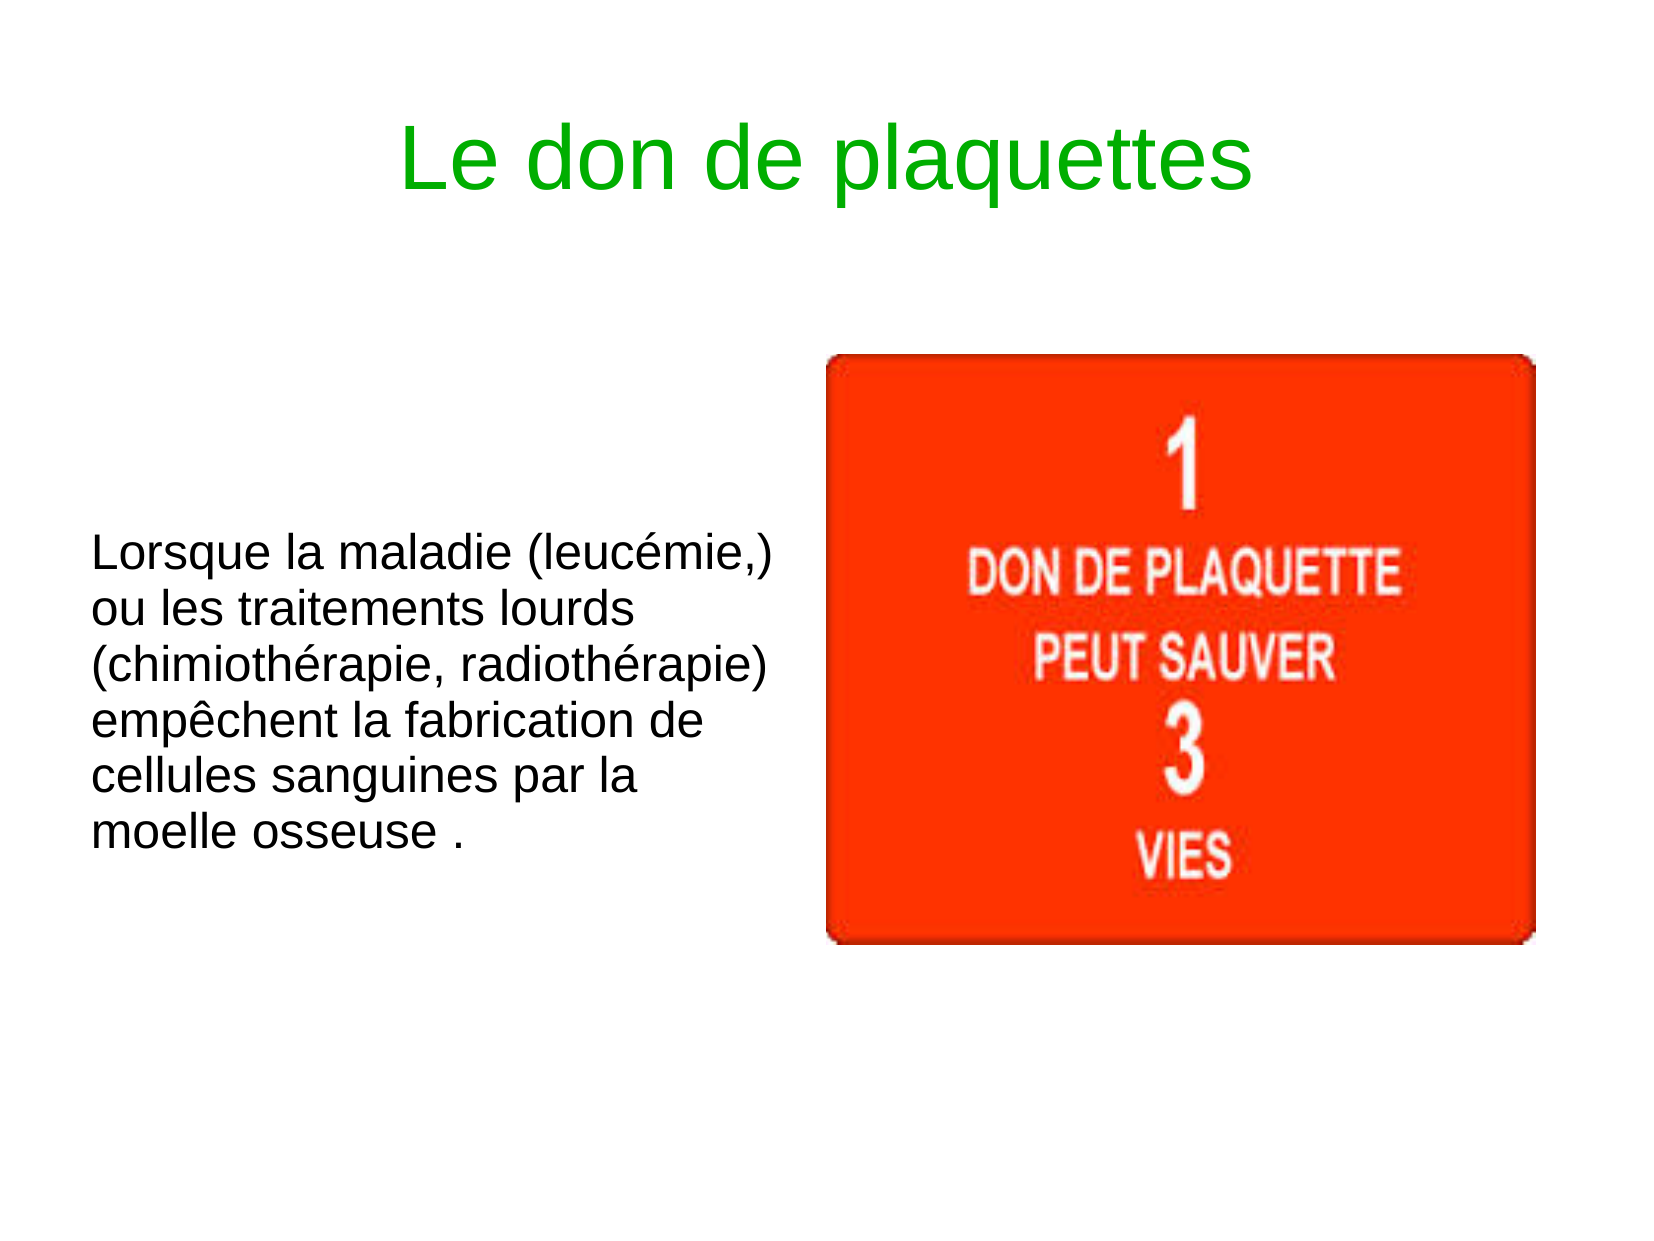

# Le don de plaquettes
Lorsque la maladie (leucémie,) ou les traitements lourds (chimiothérapie, radiothérapie) empêchent la fabrication de cellules sanguines par la moelle osseuse .